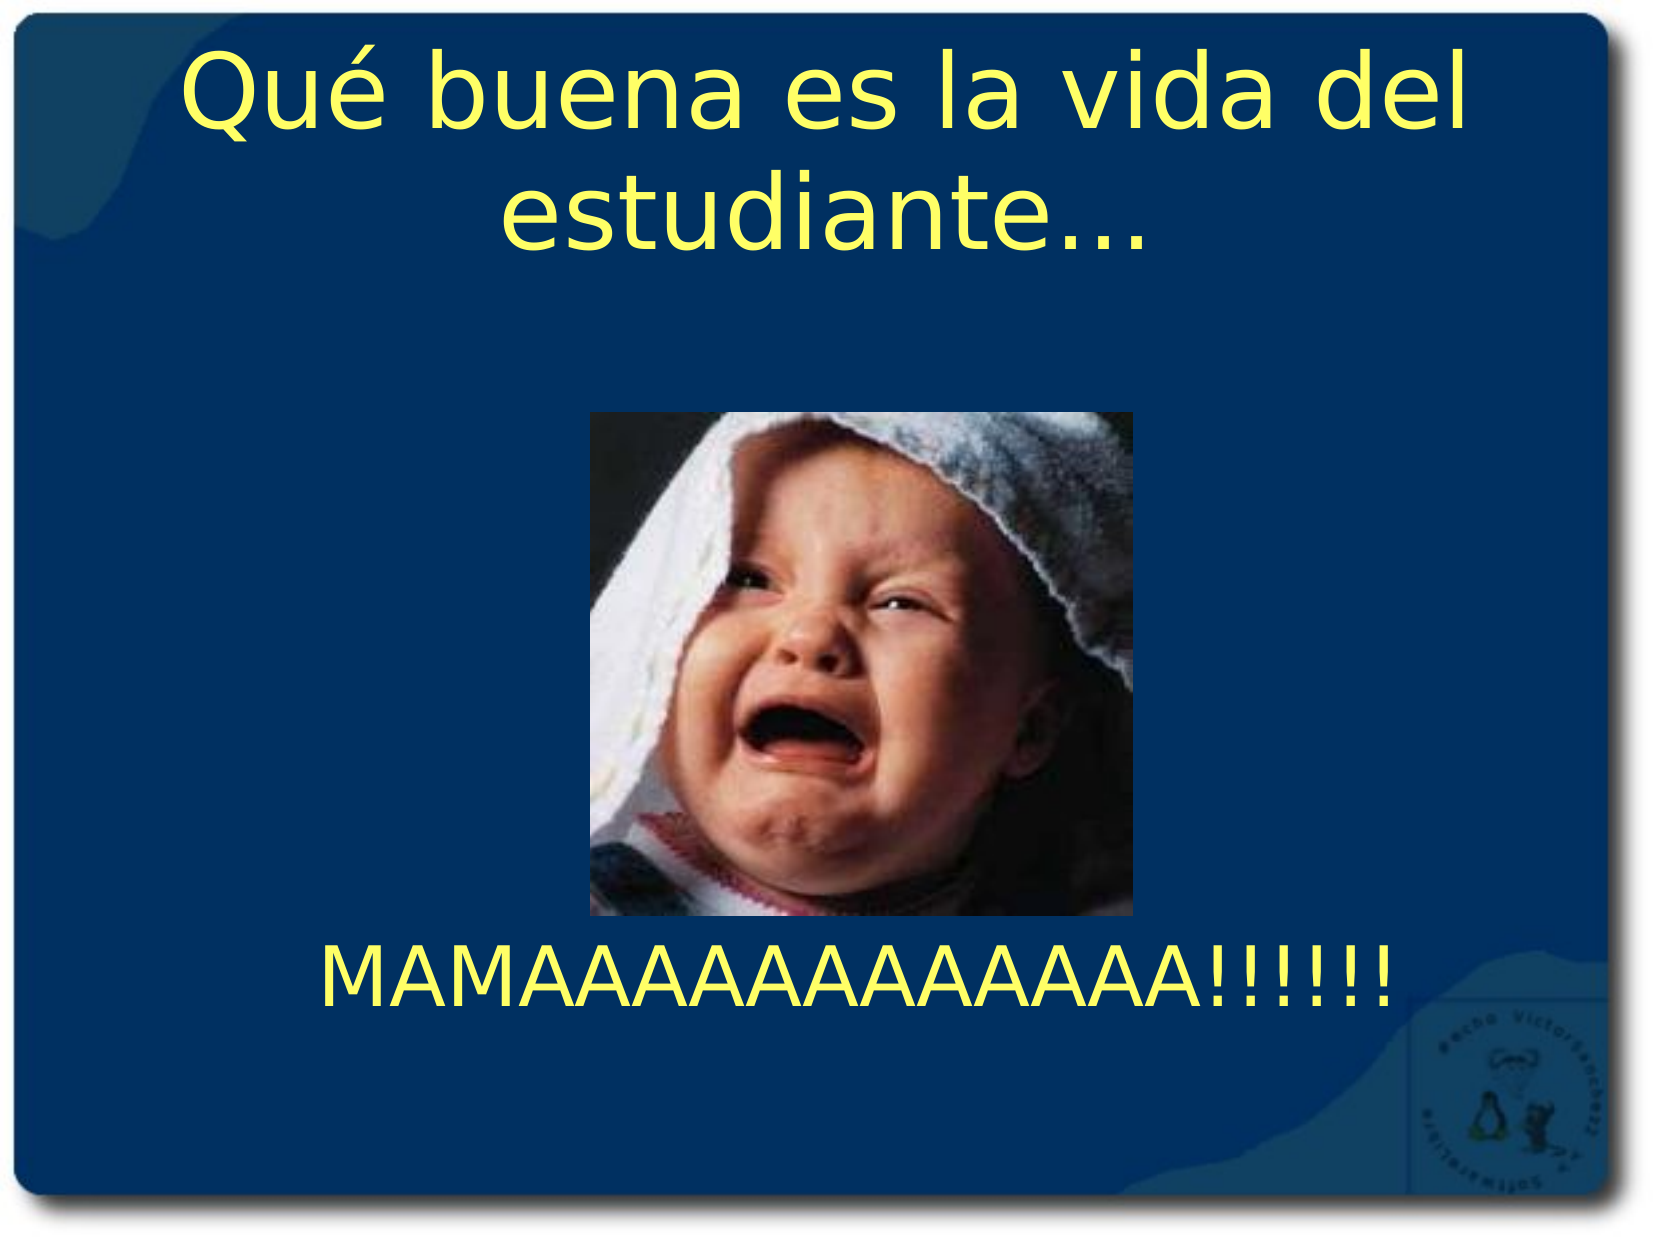

# Qué buena es la vida del estudiante...
MAMAAAAAAAAAAAA!!!!!!